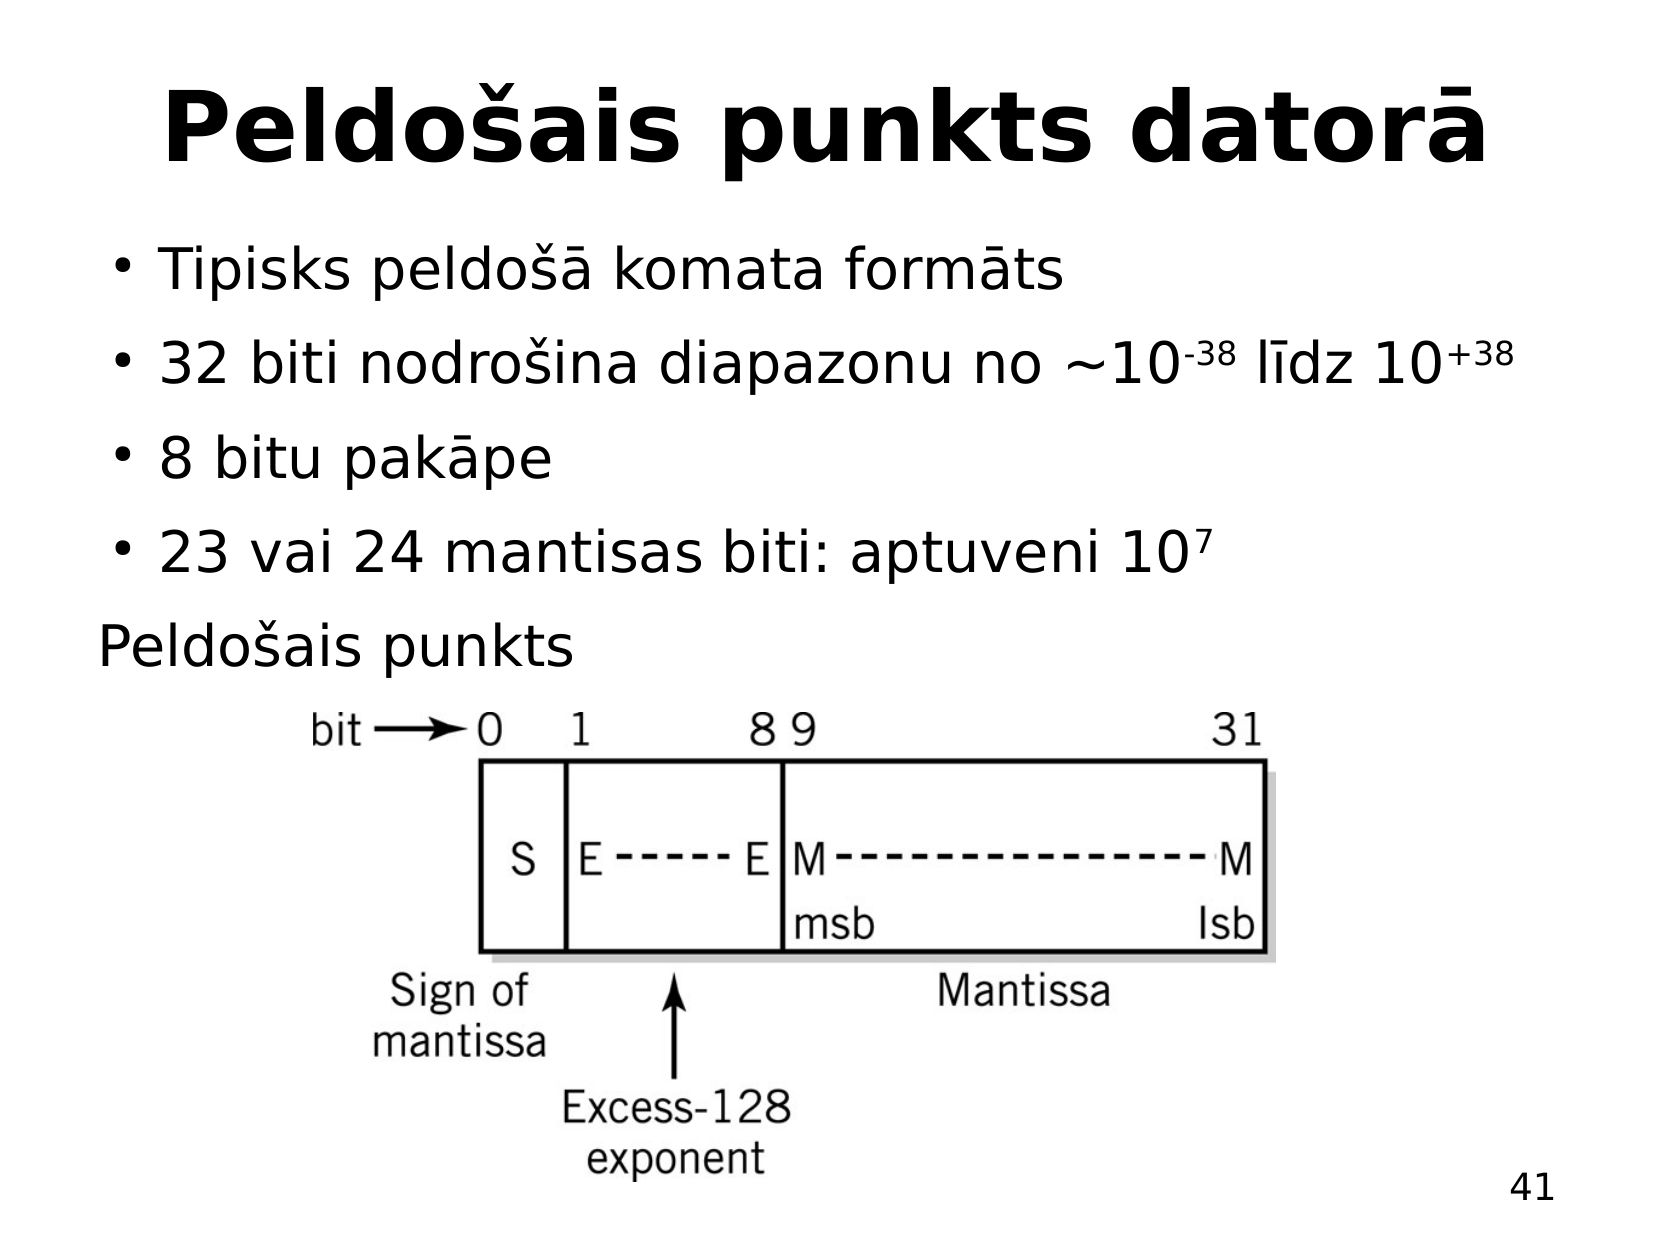

# Peldošais punkts datorā
Tipisks peldošā komata formāts
32 biti nodrošina diapazonu no ~10-38 līdz 10+38
8 bitu pakāpe
23 vai 24 mantisas biti: aptuveni 107
Peldošais punkts